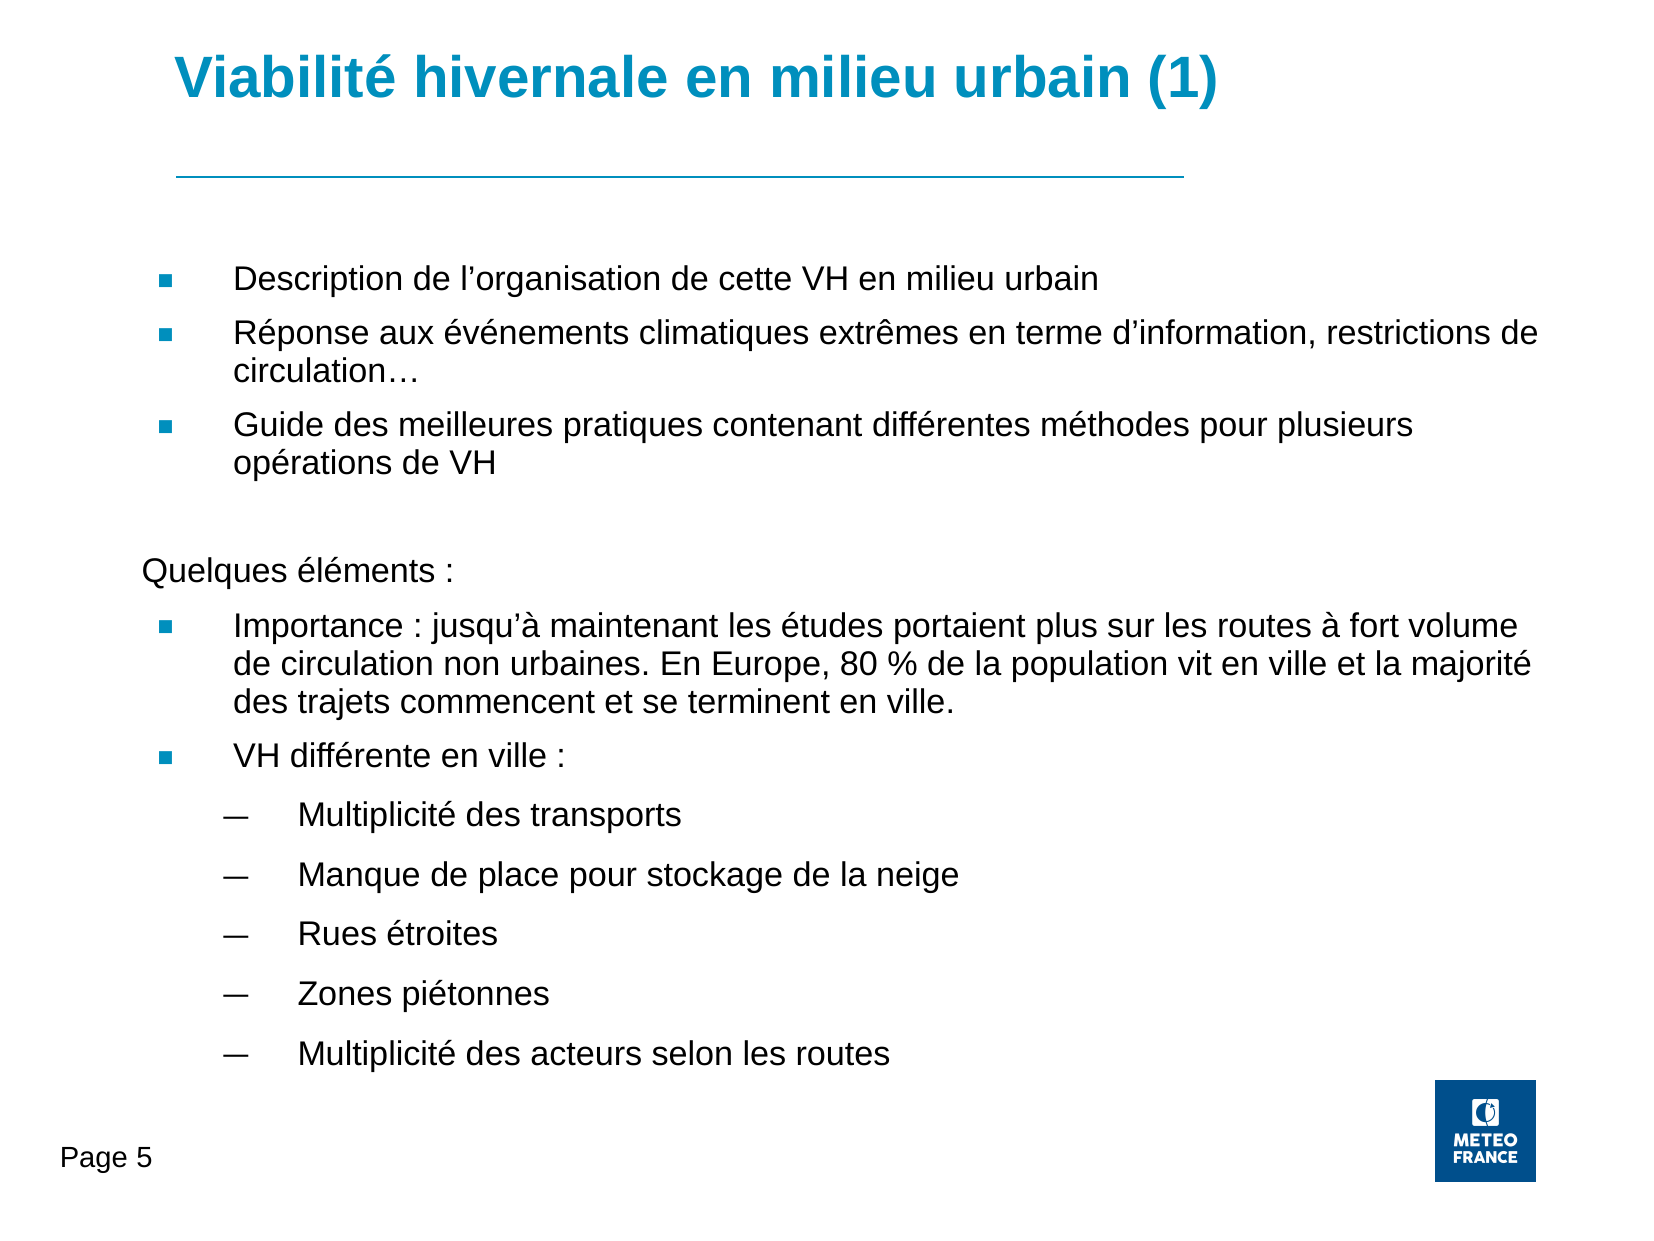

# Viabilité hivernale en milieu urbain (1)
Description de l’organisation de cette VH en milieu urbain
Réponse aux événements climatiques extrêmes en terme d’information, restrictions de circulation…
Guide des meilleures pratiques contenant différentes méthodes pour plusieurs opérations de VH
Quelques éléments :
Importance : jusqu’à maintenant les études portaient plus sur les routes à fort volume de circulation non urbaines. En Europe, 80 % de la population vit en ville et la majorité des trajets commencent et se terminent en ville.
VH différente en ville :
Multiplicité des transports
Manque de place pour stockage de la neige
Rues étroites
Zones piétonnes
Multiplicité des acteurs selon les routes
5